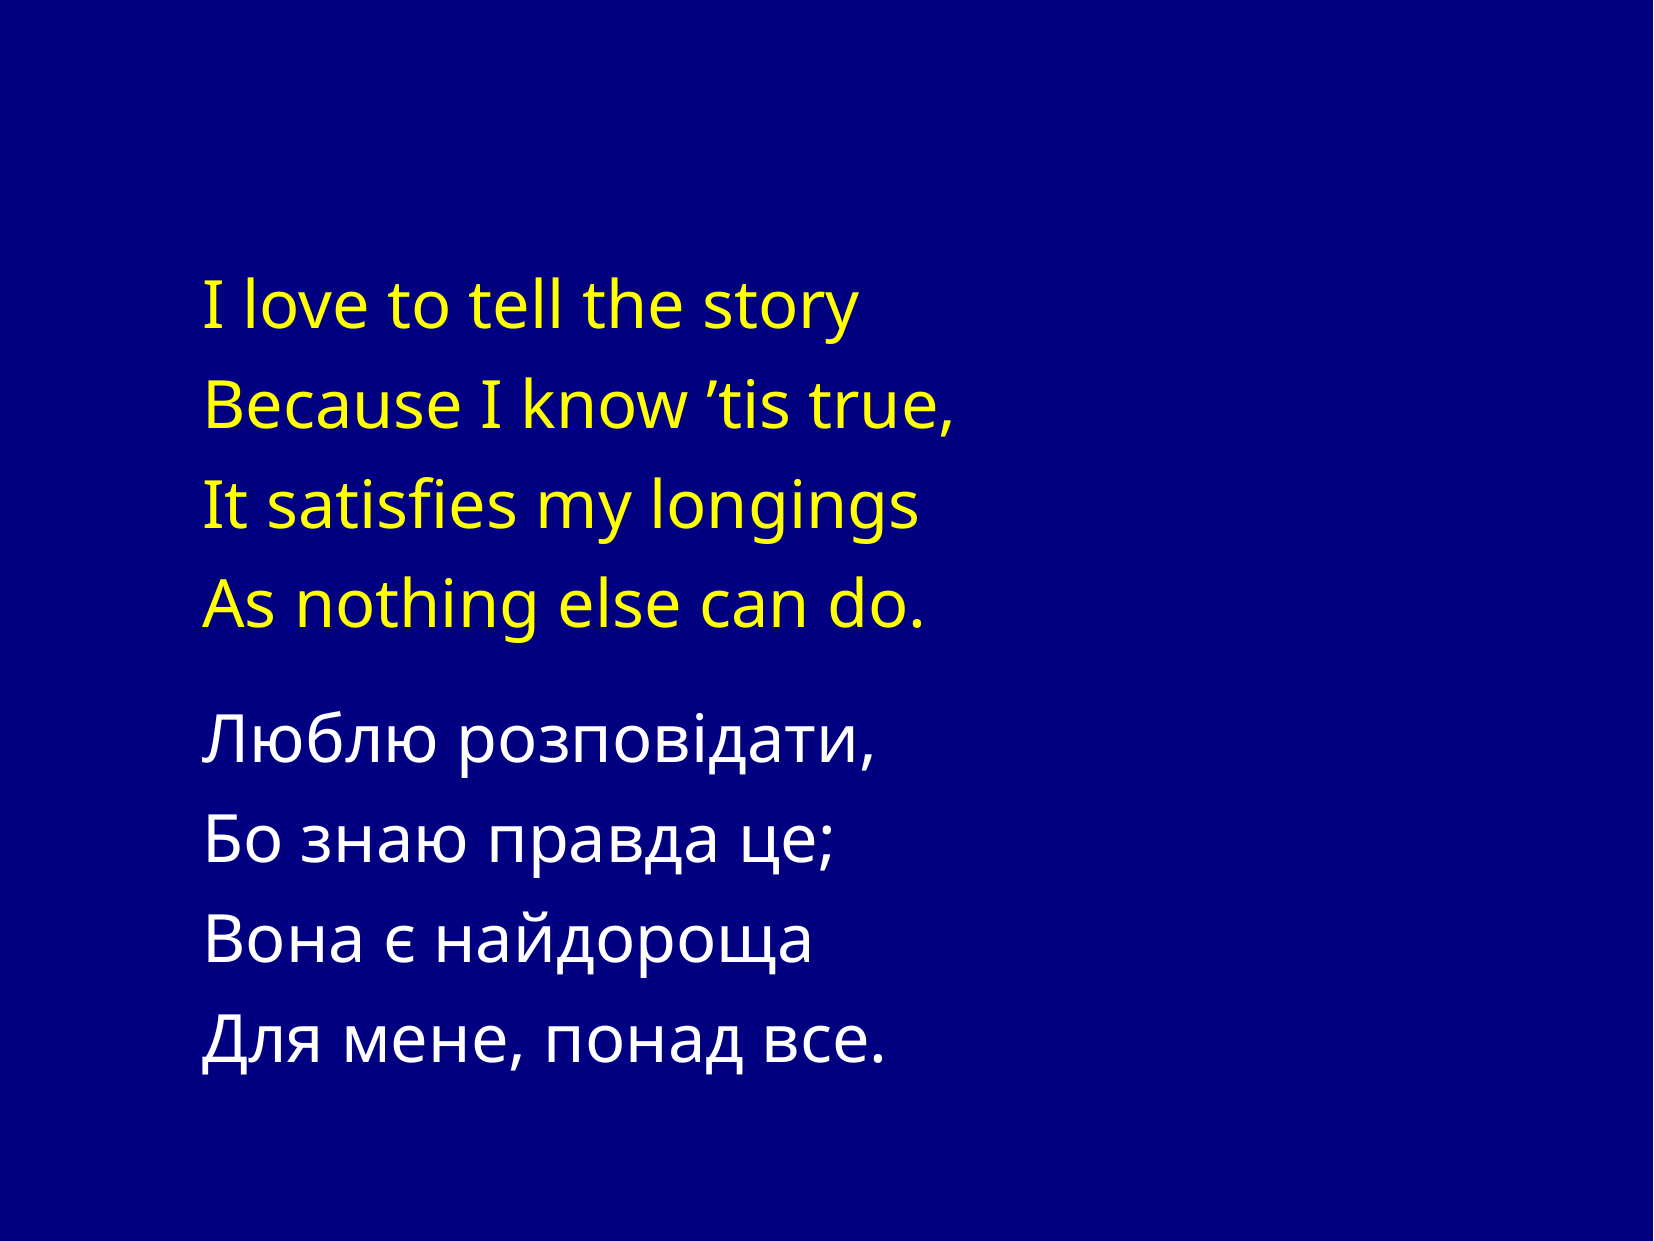

I love to tell the story
	Because I know ’tis true,
	It satisfies my longings
	As nothing else can do.
	Люблю розповідати,
	Бо знаю правда це;
	Вона є найдороща
	Для мене, понад все.